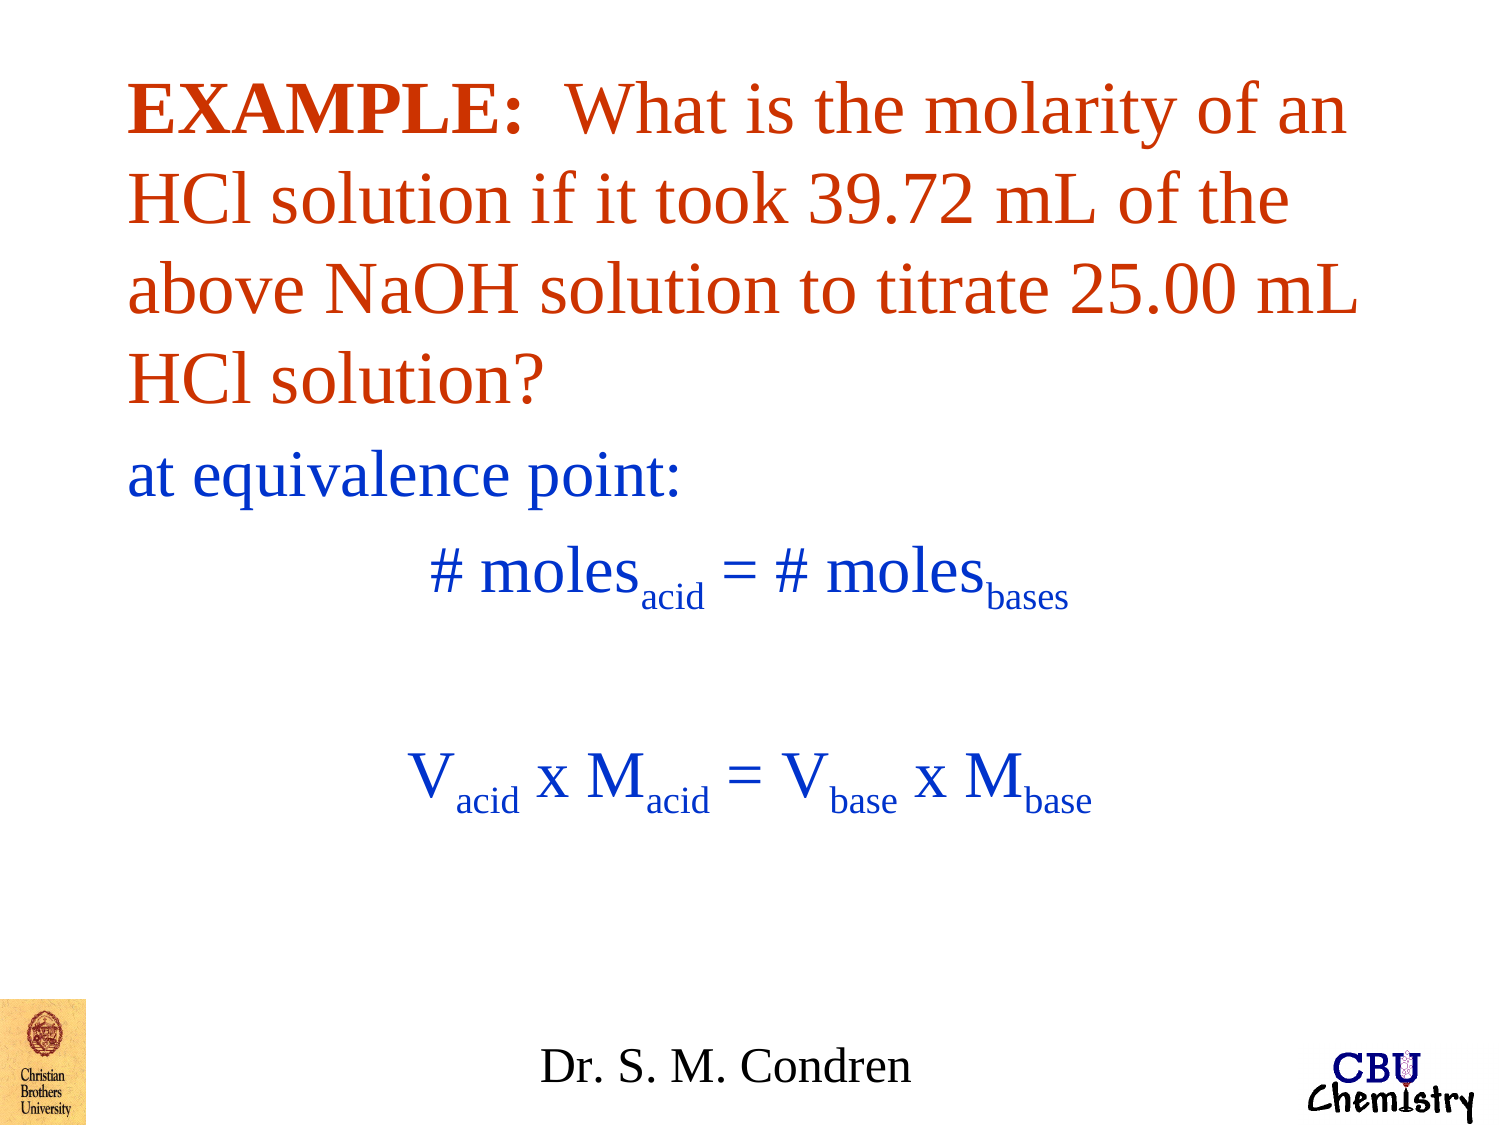

# EXAMPLE: What is the molarity of an HCl solution if it took 39.72 mL of the above NaOH solution to titrate 25.00 mL HCl solution?
at equivalence point:
# molesacid = # molesbases
Vacid x Macid = Vbase x Mbase